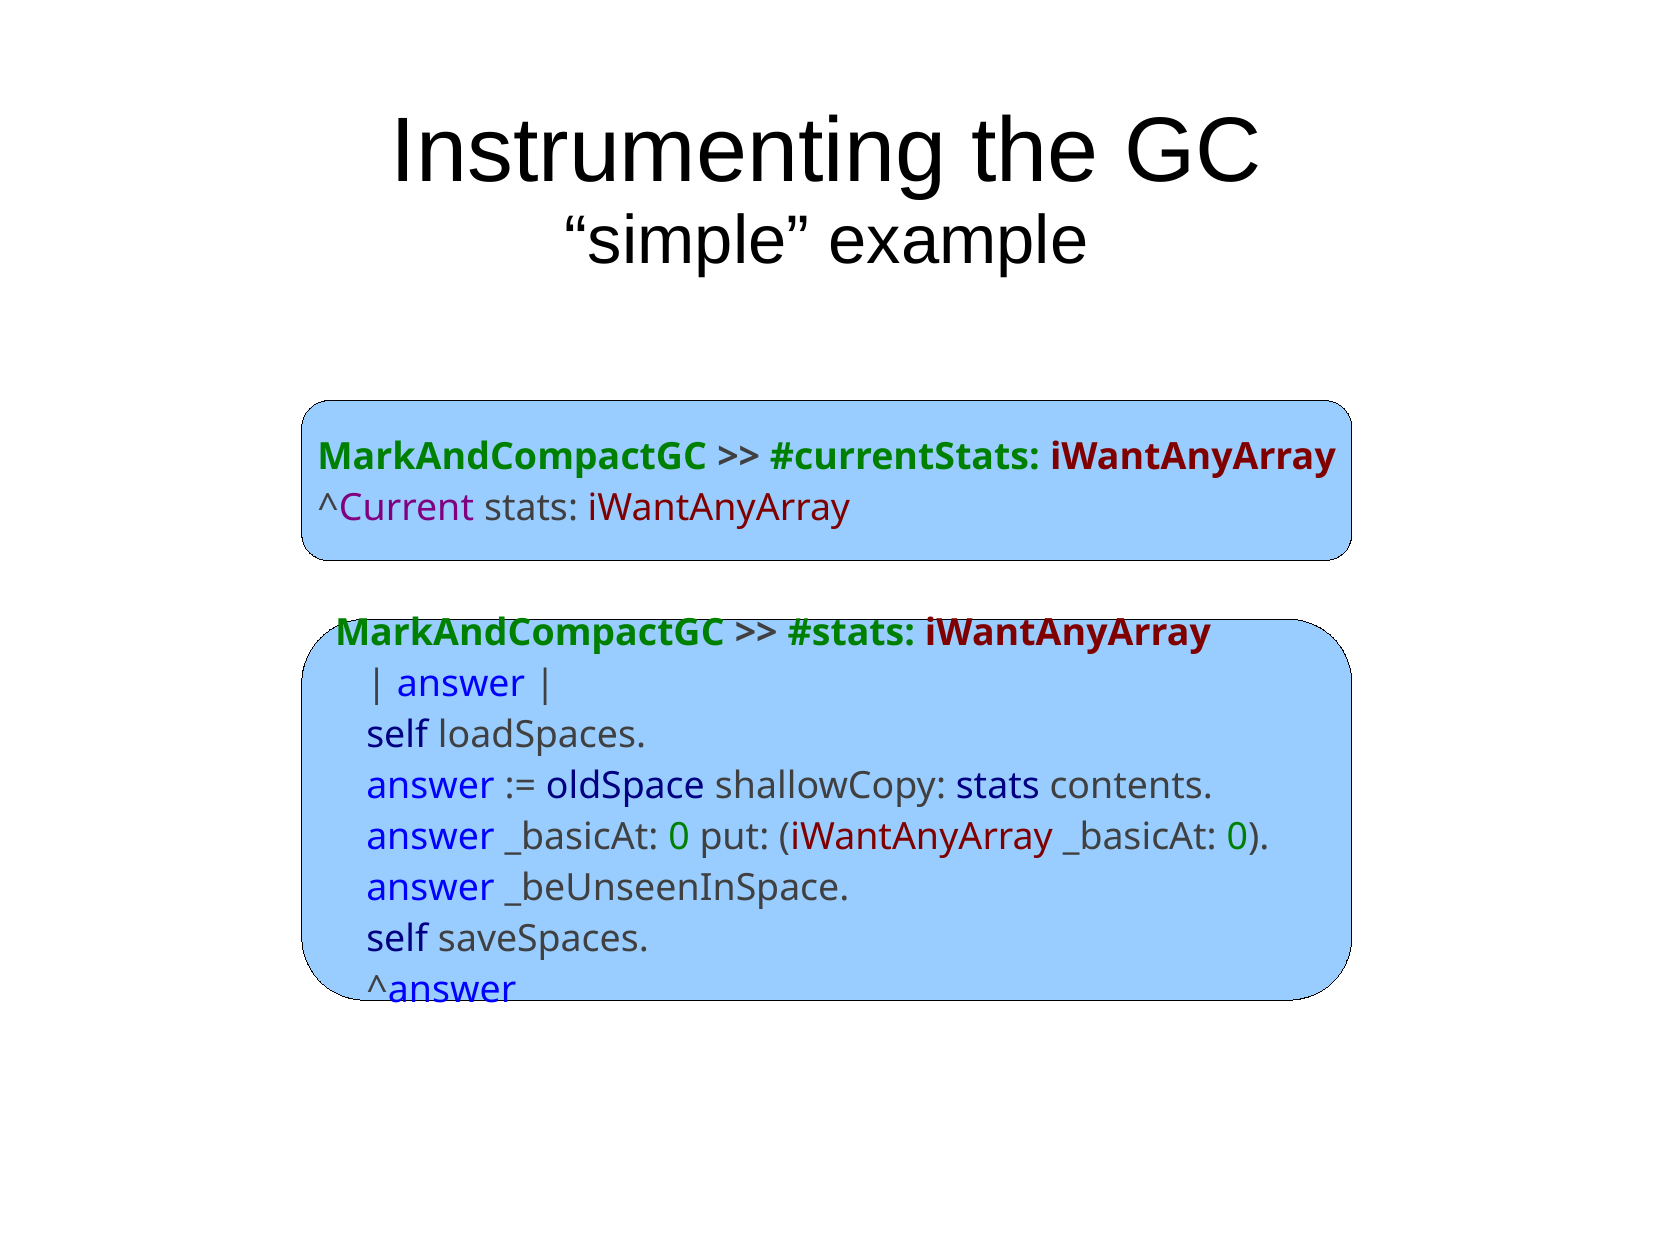

Instrumenting the GC
“simple” example
MarkAndCompactGC >> #currentStats: iWantAnyArray
^Current stats: iWantAnyArray
MarkAndCompactGC >> #stats: iWantAnyArray
	| answer |
	self loadSpaces.
	answer := oldSpace shallowCopy: stats contents.
	answer _basicAt: 0 put: (iWantAnyArray _basicAt: 0).
	answer _beUnseenInSpace.
	self saveSpaces.
	^answer